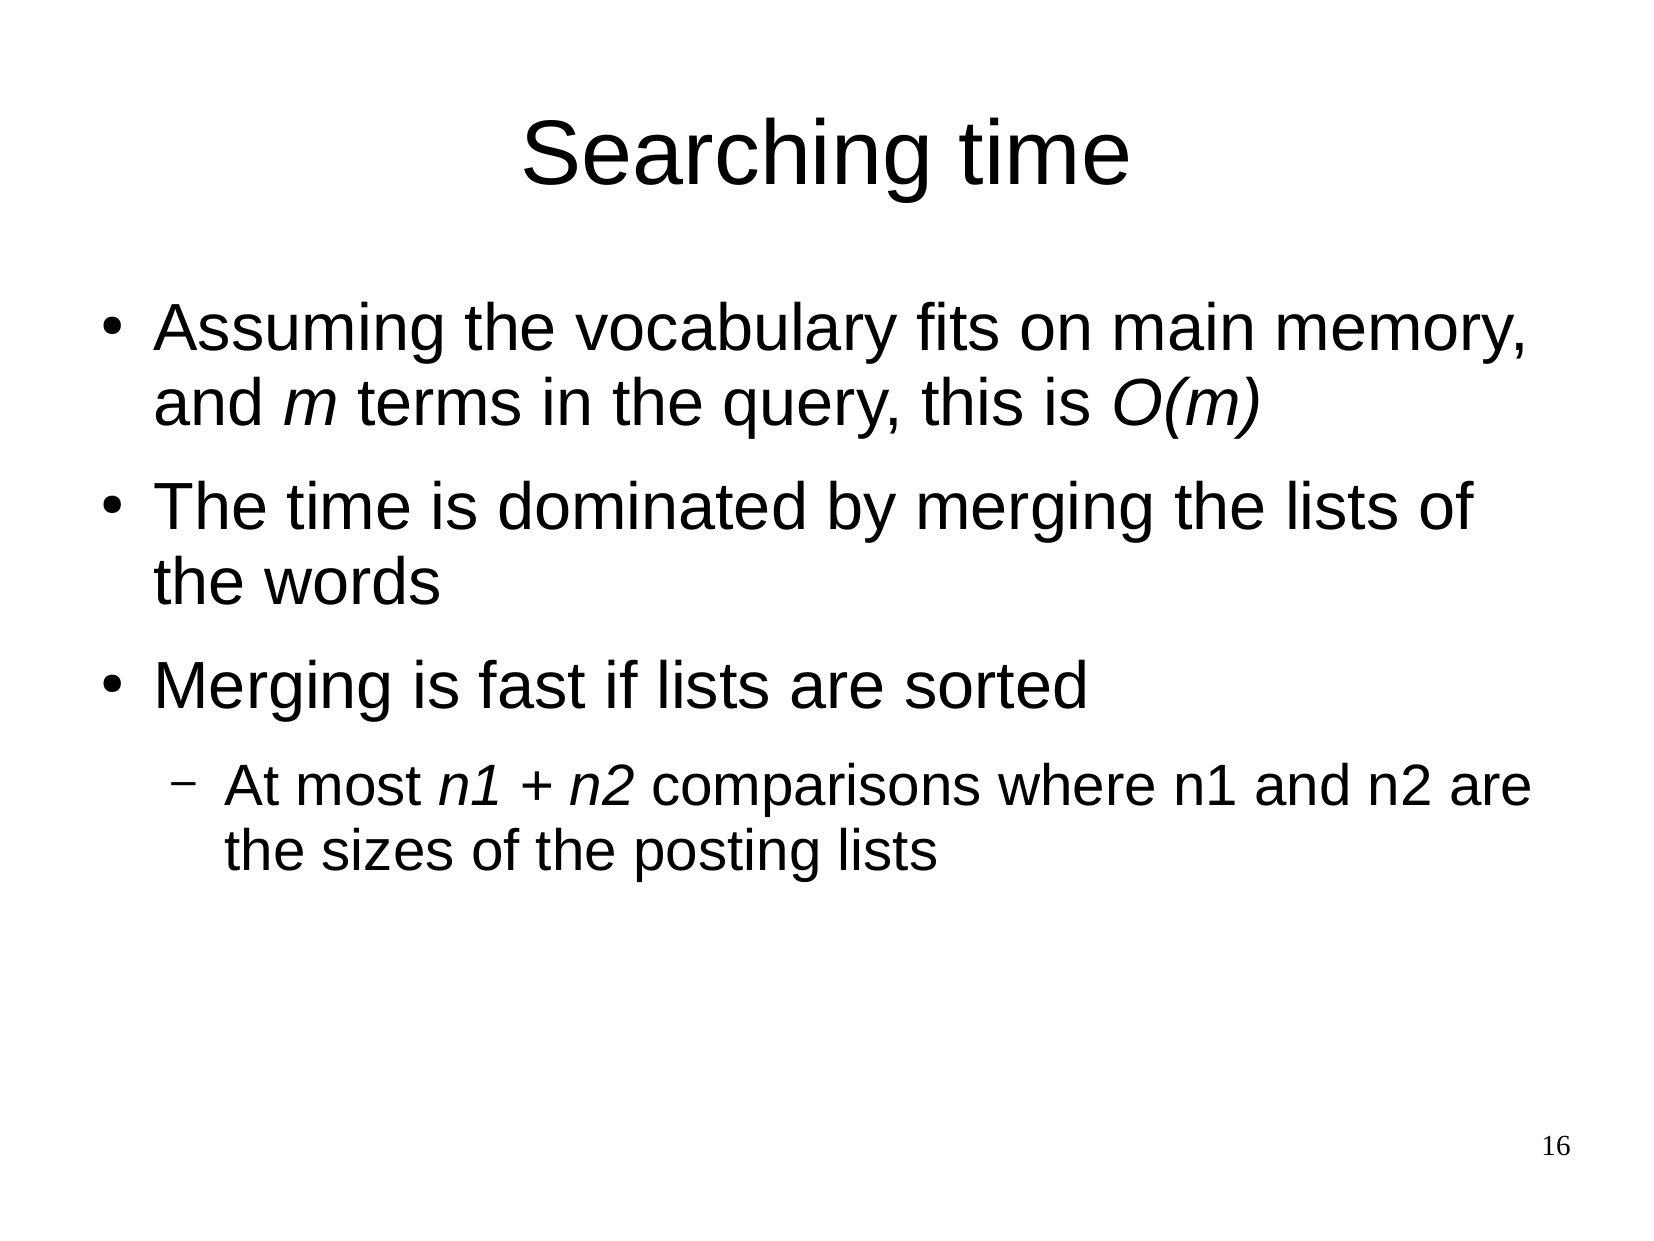

# Searching time
Assuming the vocabulary fits on main memory, and m terms in the query, this is O(m)
The time is dominated by merging the lists of the words
Merging is fast if lists are sorted
At most n1 + n2 comparisons where n1 and n2 are the sizes of the posting lists
16